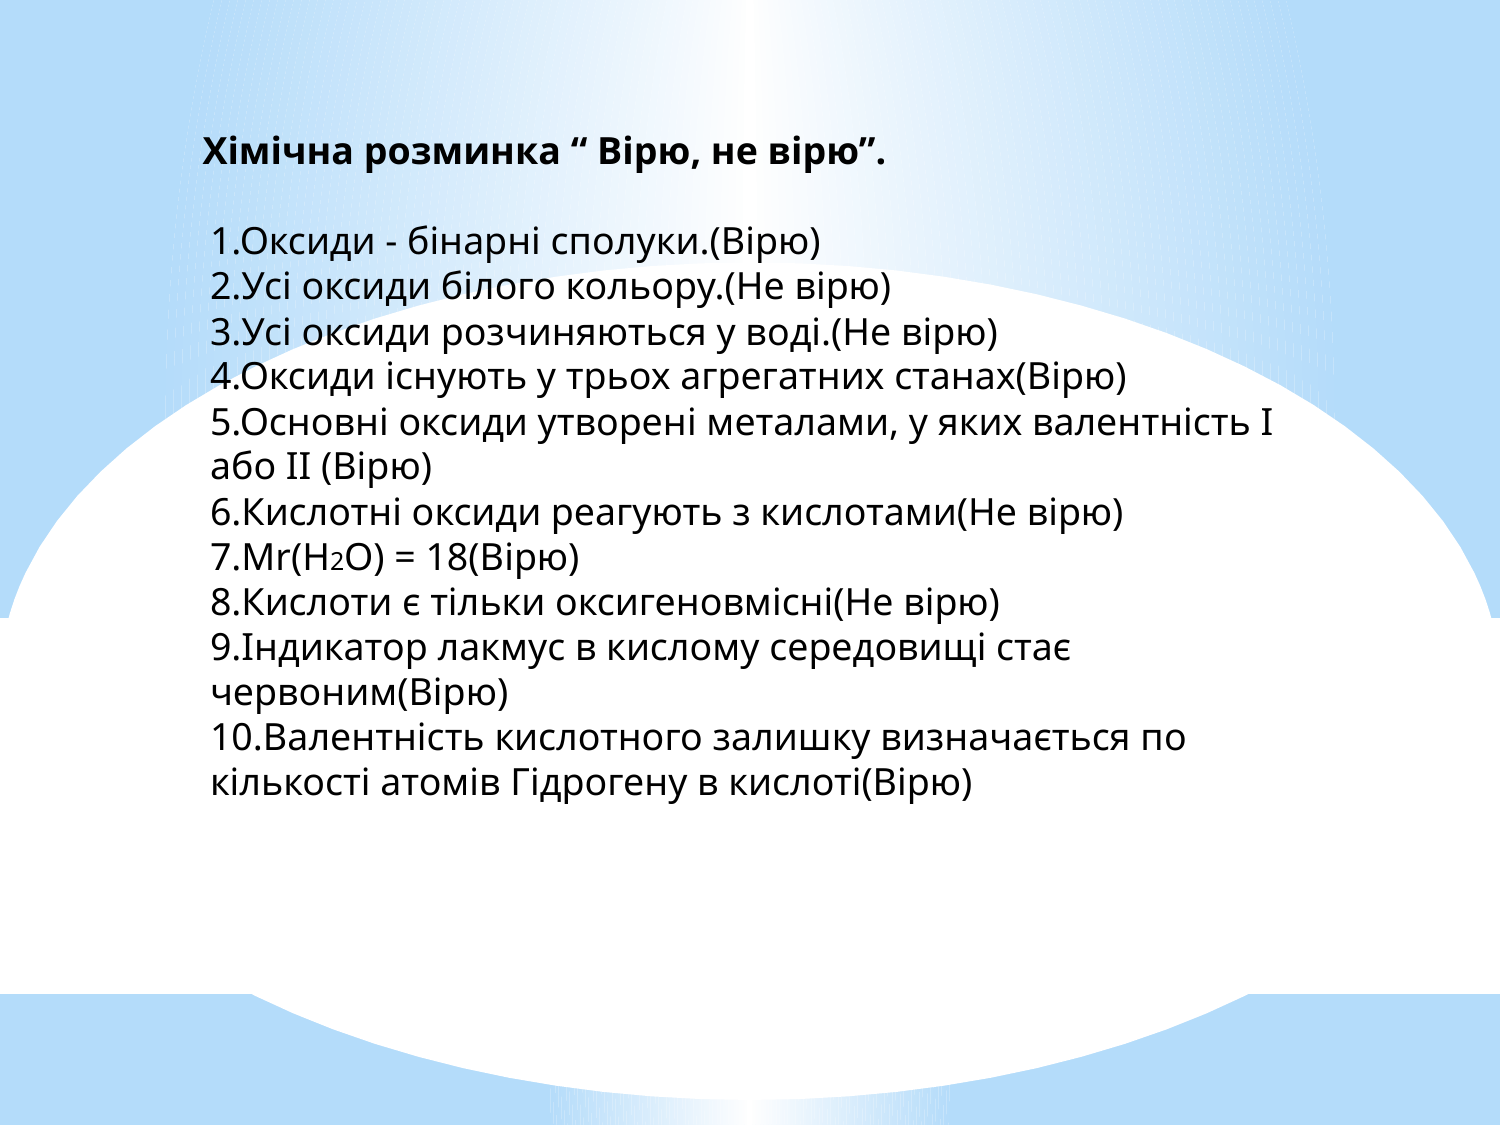

# Хімічна розминка “ Вірю, не вірю”.
1.Оксиди - бінарні сполуки.(Вірю)
2.Усі оксиди білого кольору.(Не вірю)
3.Усі оксиди розчиняються у воді.(Не вірю)
4.Оксиди існують у трьох агрегатних станах(Вірю)
5.Основні оксиди утворені металами, у яких валентність I або II (Вірю)
6.Кислотні оксиди реагують з кислотами(Не вірю)
7.Mr(H2O) = 18(Вірю)
8.Кислоти є тільки оксигеновмісні(Не вірю)
9.Індикатор лакмус в кислому середовищі стає червоним(Вірю)
10.Валентність кислотного залишку визначається по кількості атомів Гідрогену в кислоті(Вірю)